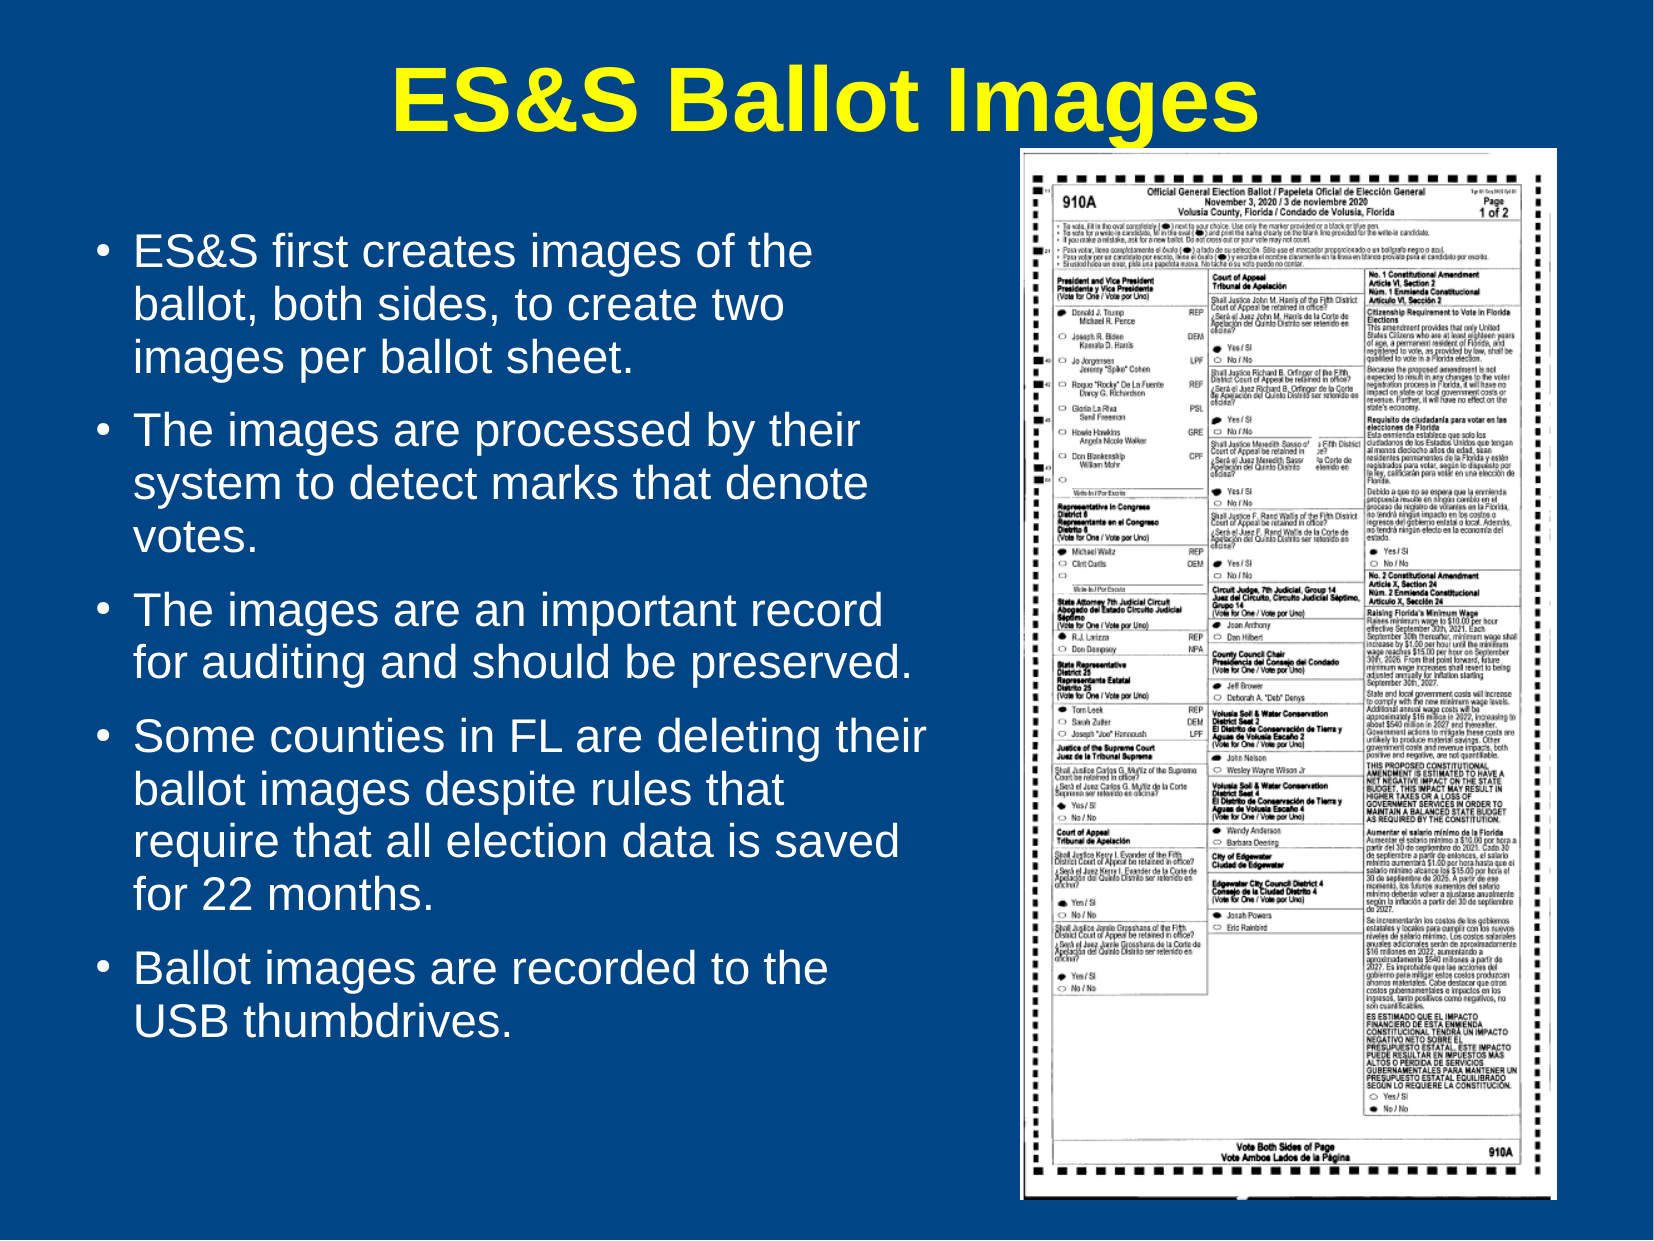

# ES&S Ballot Images
ES&S first creates images of the ballot, both sides, to create two images per ballot sheet.
The images are processed by their system to detect marks that denote votes.
The images are an important record for auditing and should be preserved.
Some counties in FL are deleting their ballot images despite rules that require that all election data is saved for 22 months.
Ballot images are recorded to the USB thumbdrives.